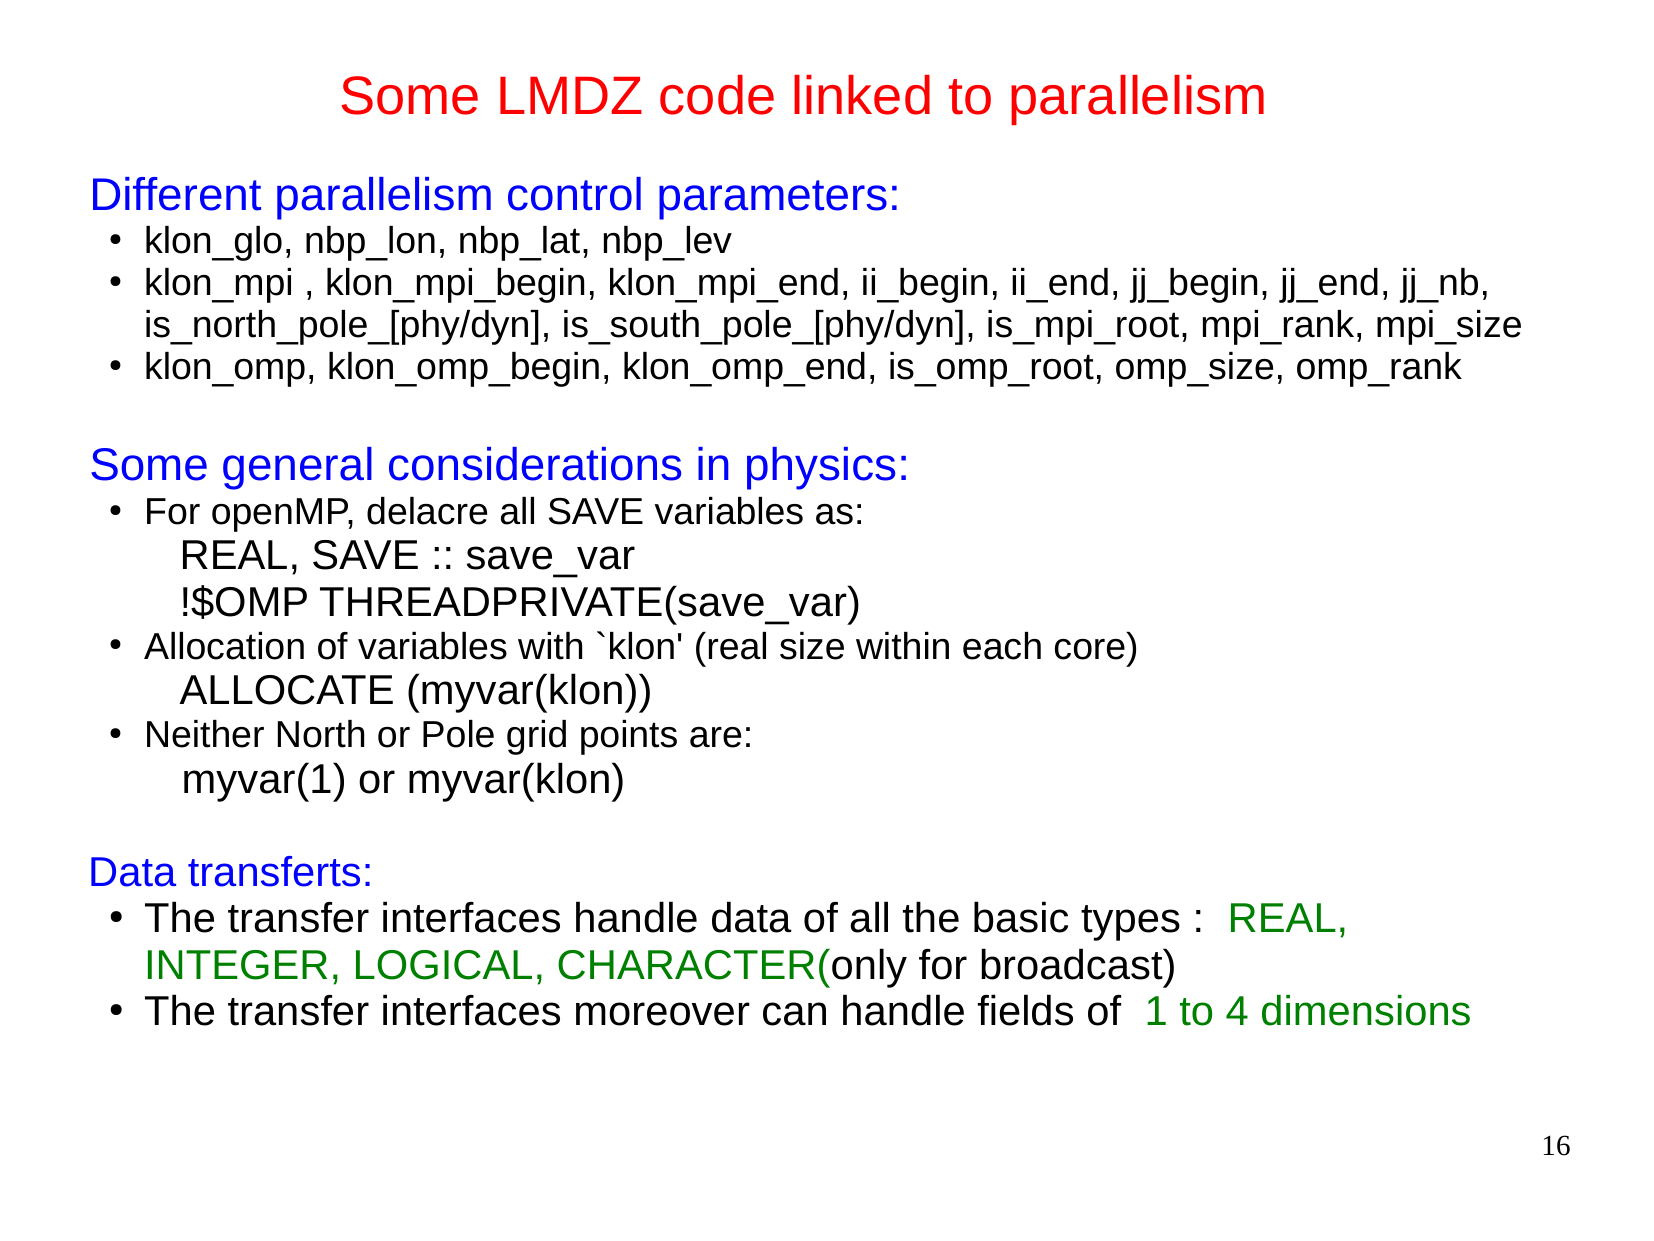

Some LMDZ code linked to parallelism
Different parallelism control parameters:
klon_glo, nbp_lon, nbp_lat, nbp_lev
klon_mpi , klon_mpi_begin, klon_mpi_end, ii_begin, ii_end, jj_begin, jj_end, jj_nb, is_north_pole_[phy/dyn], is_south_pole_[phy/dyn], is_mpi_root, mpi_rank, mpi_size
klon_omp, klon_omp_begin, klon_omp_end, is_omp_root, omp_size, omp_rank
Some general considerations in physics:
For openMP, delacre all SAVE variables as:
REAL, SAVE :: save_var
!$OMP THREADPRIVATE(save_var)
Allocation of variables with `klon' (real size within each core)
ALLOCATE (myvar(klon))
Neither North or Pole grid points are:
	 myvar(1) or myvar(klon)
Data transferts:
The transfer interfaces handle data of all the basic types : REAL, INTEGER, LOGICAL, CHARACTER(only for broadcast)
The transfer interfaces moreover can handle fields of 1 to 4 dimensions
16